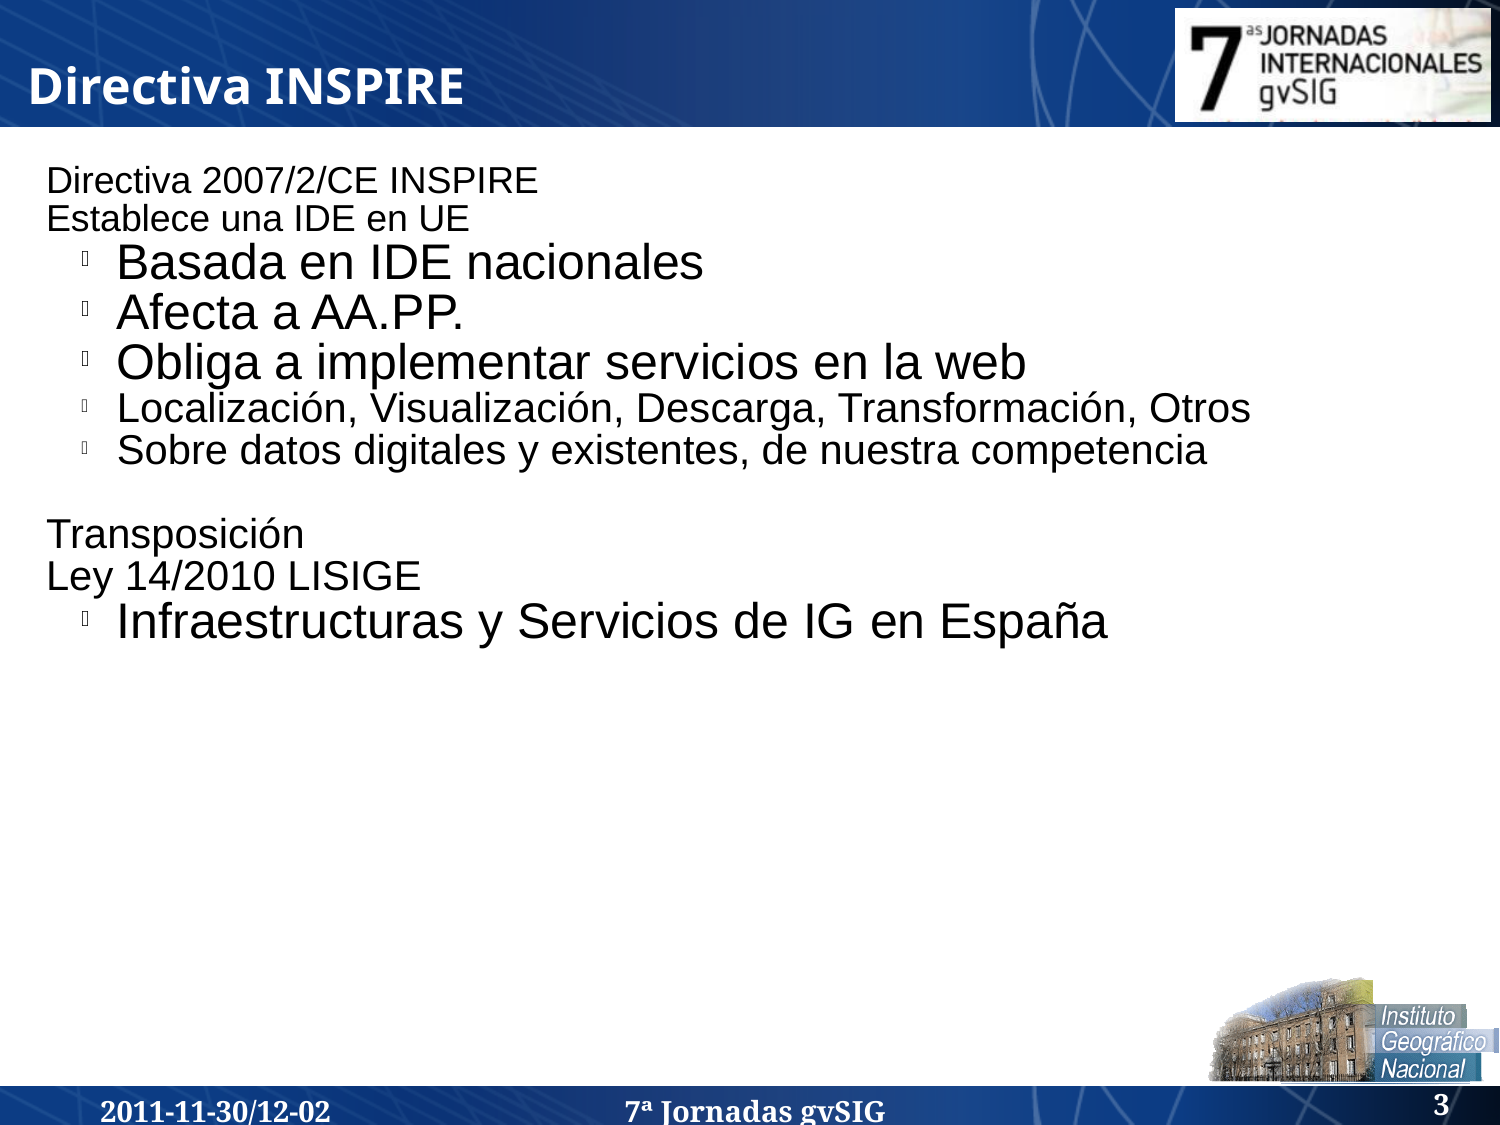

Directiva INSPIRE
Directiva 2007/2/CE INSPIRE
Establece una IDE en UE
Basada en IDE nacionales
Afecta a AA.PP.
Obliga a implementar servicios en la web
Localización, Visualización, Descarga, Transformación, Otros
Sobre datos digitales y existentes, de nuestra competencia
Transposición
Ley 14/2010 LISIGE
Infraestructuras y Servicios de IG en España